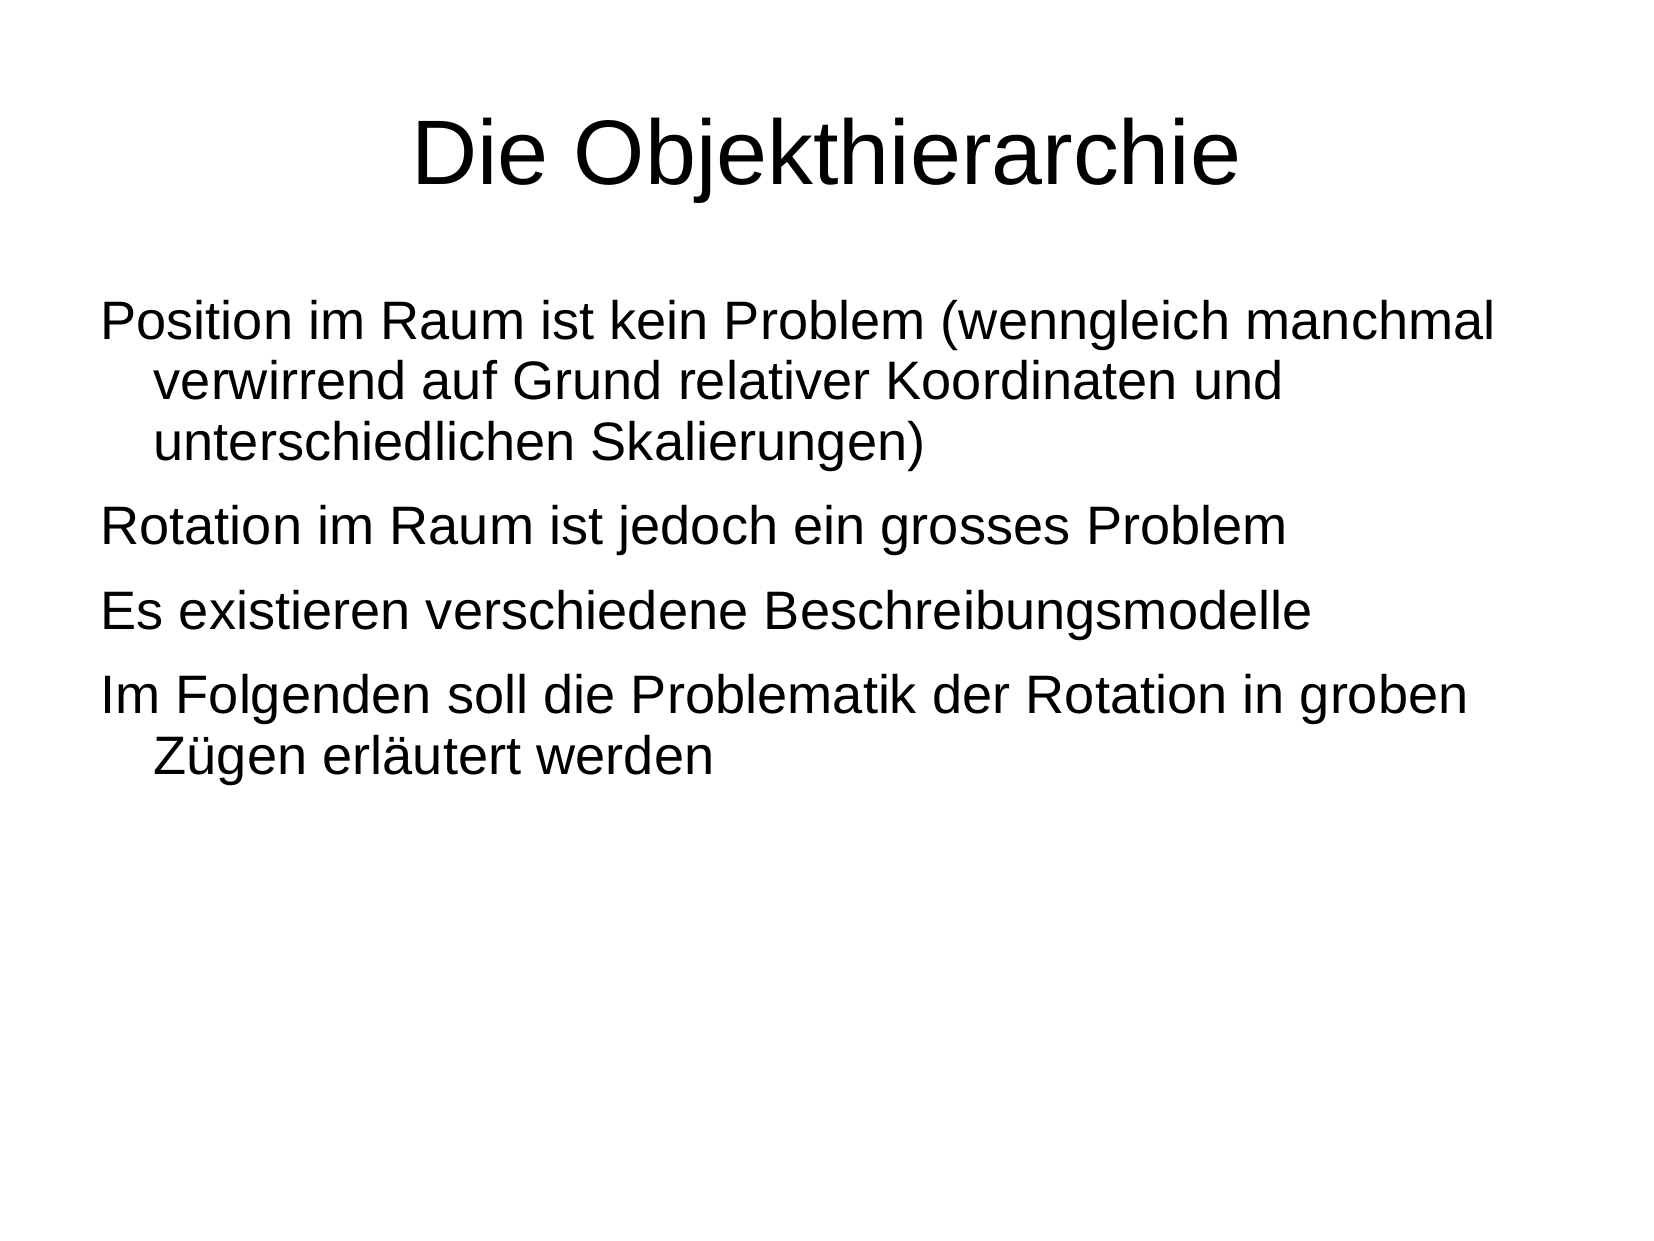

# Die Objekthierarchie
Position im Raum ist kein Problem (wenngleich manchmal verwirrend auf Grund relativer Koordinaten und unterschiedlichen Skalierungen)
Rotation im Raum ist jedoch ein grosses Problem
Es existieren verschiedene Beschreibungsmodelle
Im Folgenden soll die Problematik der Rotation in groben Zügen erläutert werden